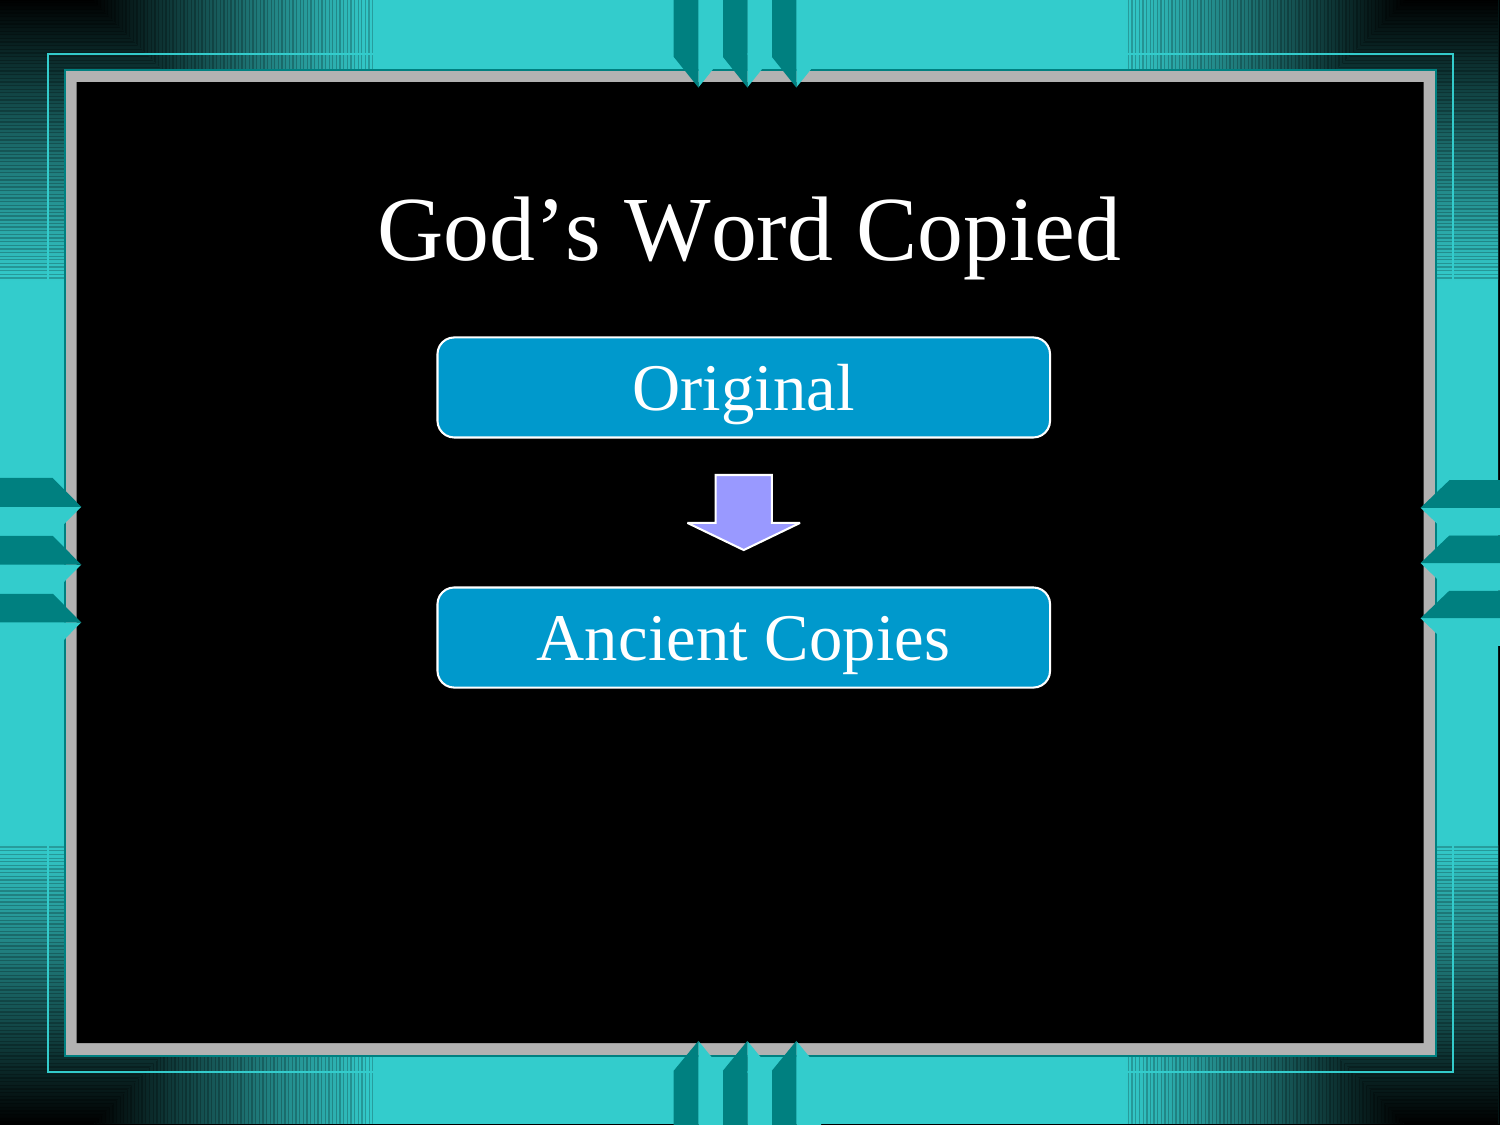

# God’s Word Copied
Original
Ancient Copies